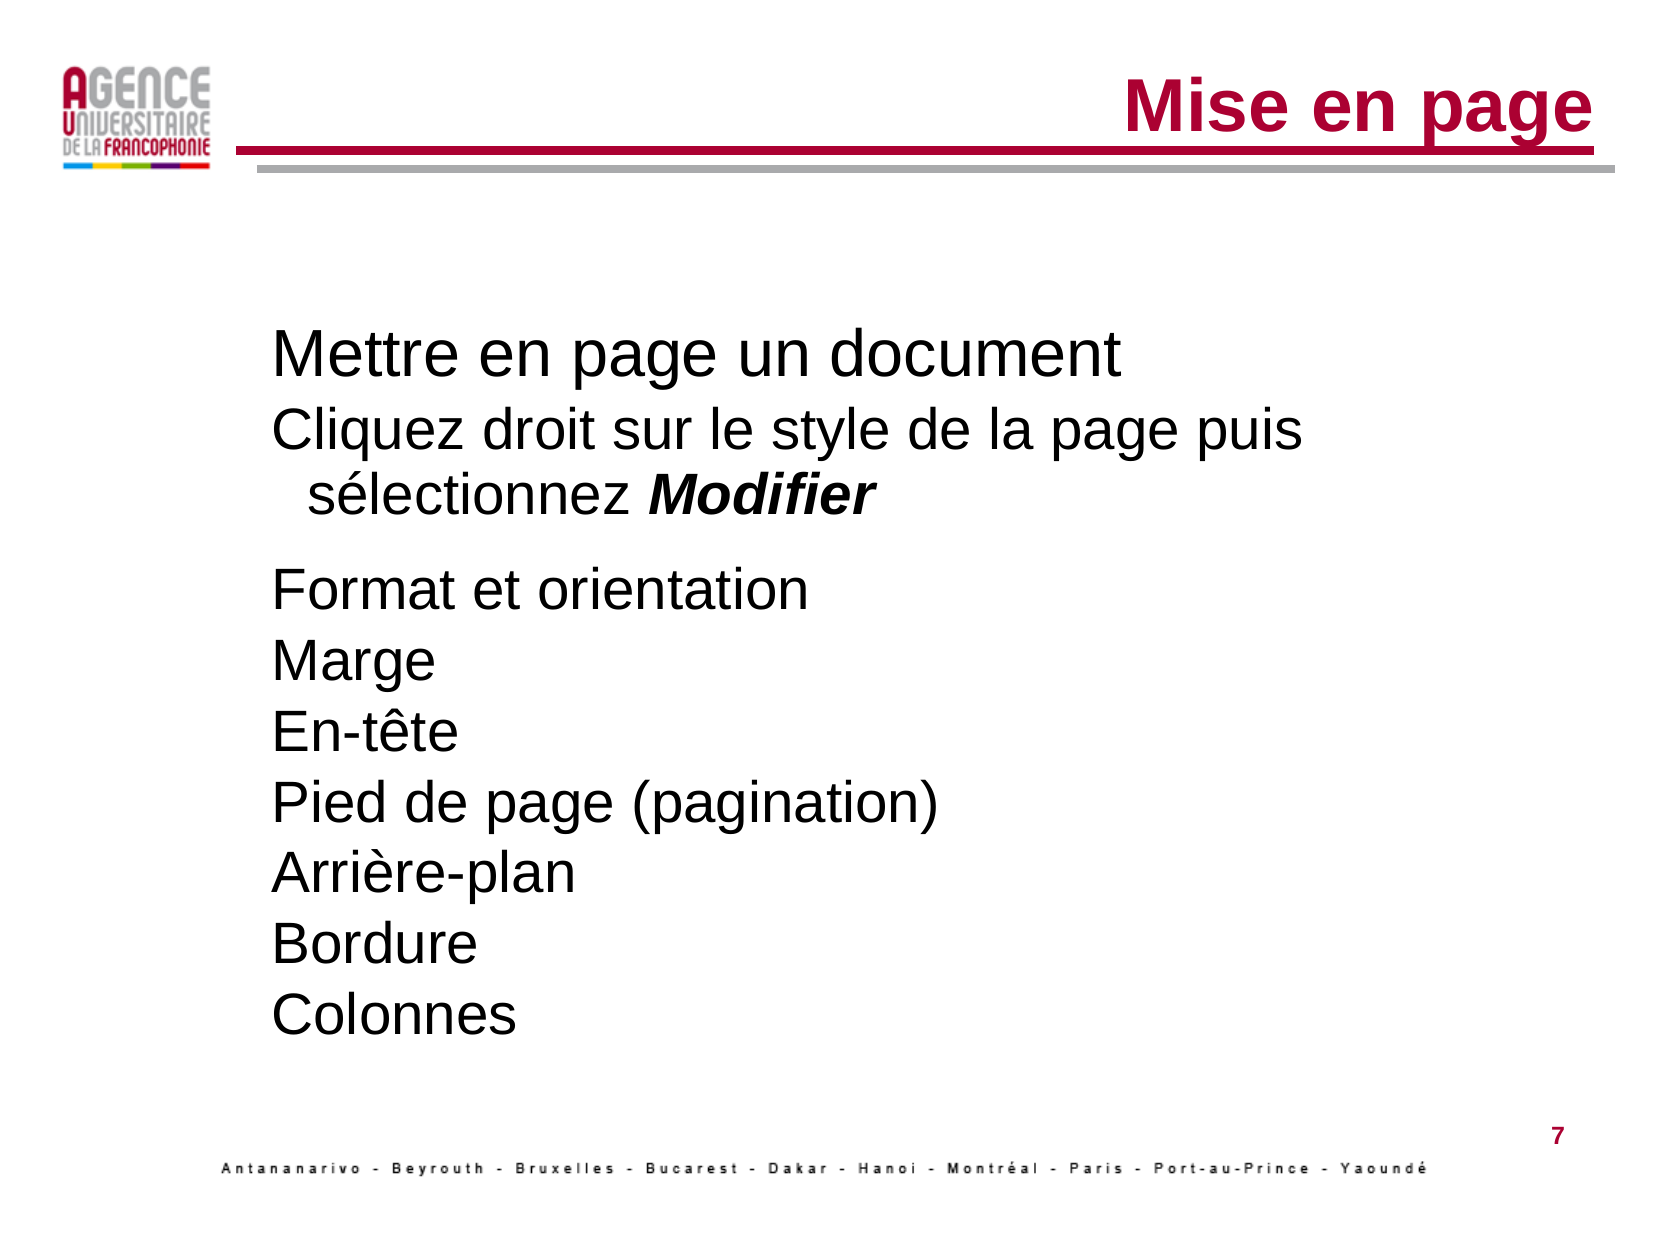

# Mise en page
Mettre en page un document
Cliquez droit sur le style de la page puis sélectionnez Modifier
Format et orientation
Marge
En-tête
Pied de page (pagination)
Arrière-plan
Bordure
Colonnes
7